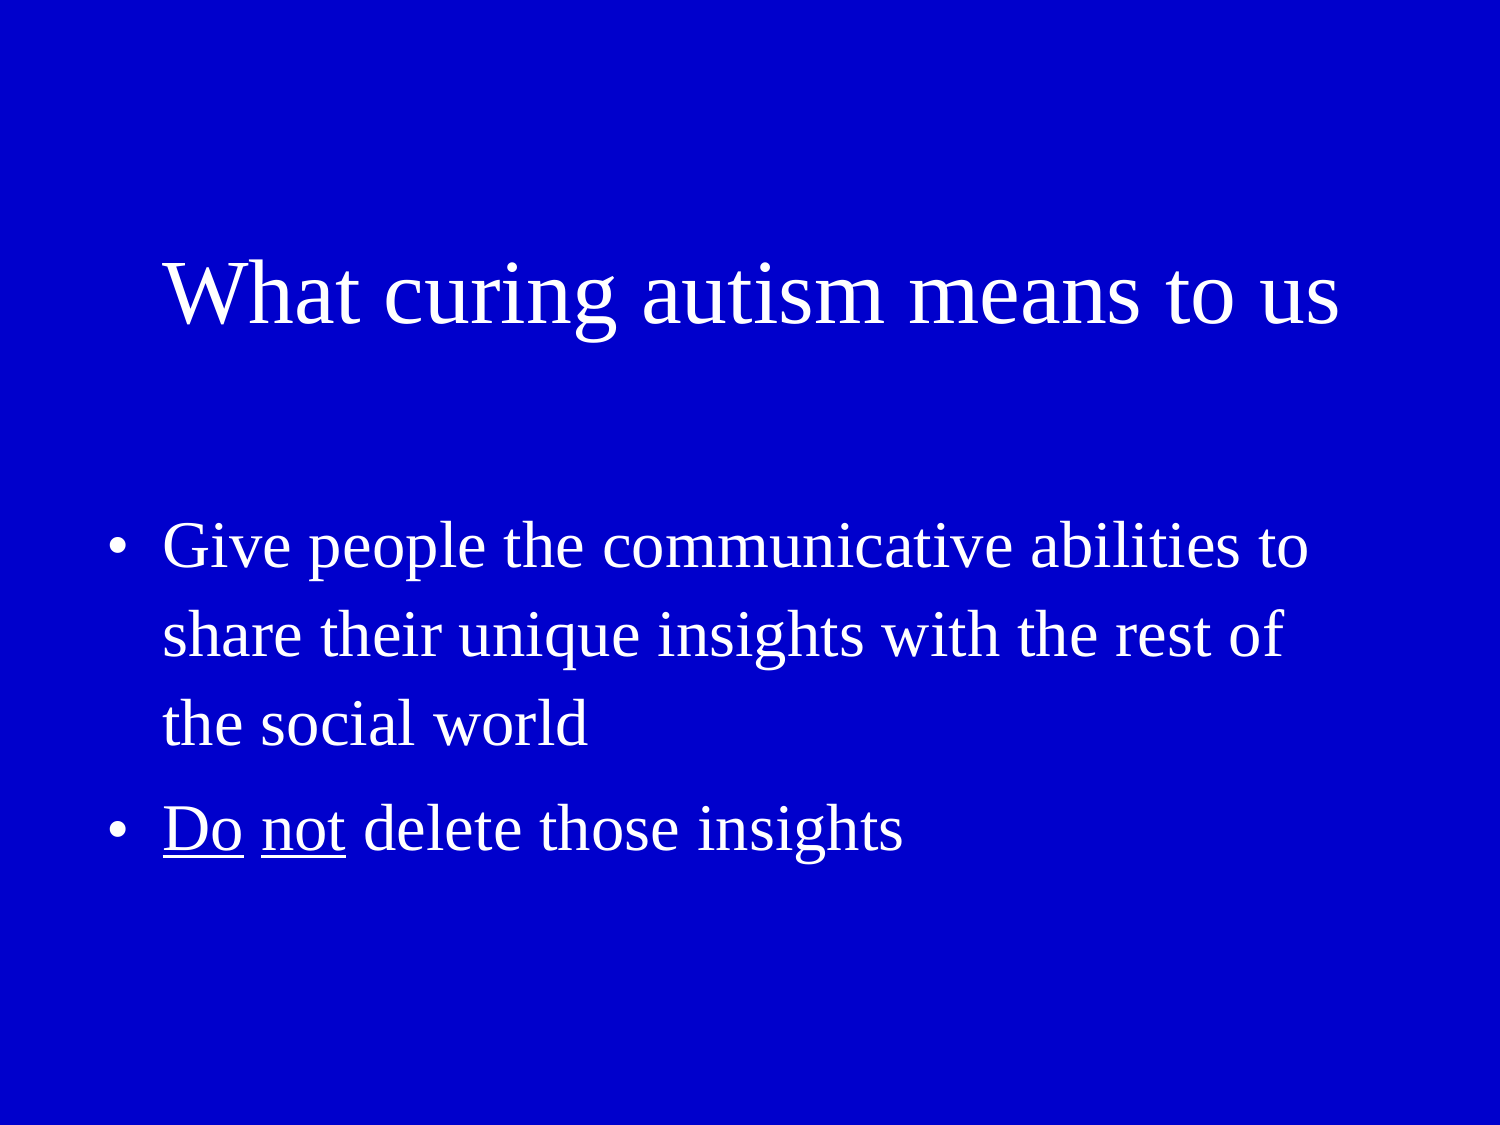

# What curing autism means to us
Give people the communicative abilities to share their unique insights with the rest of the social world
Do not delete those insights